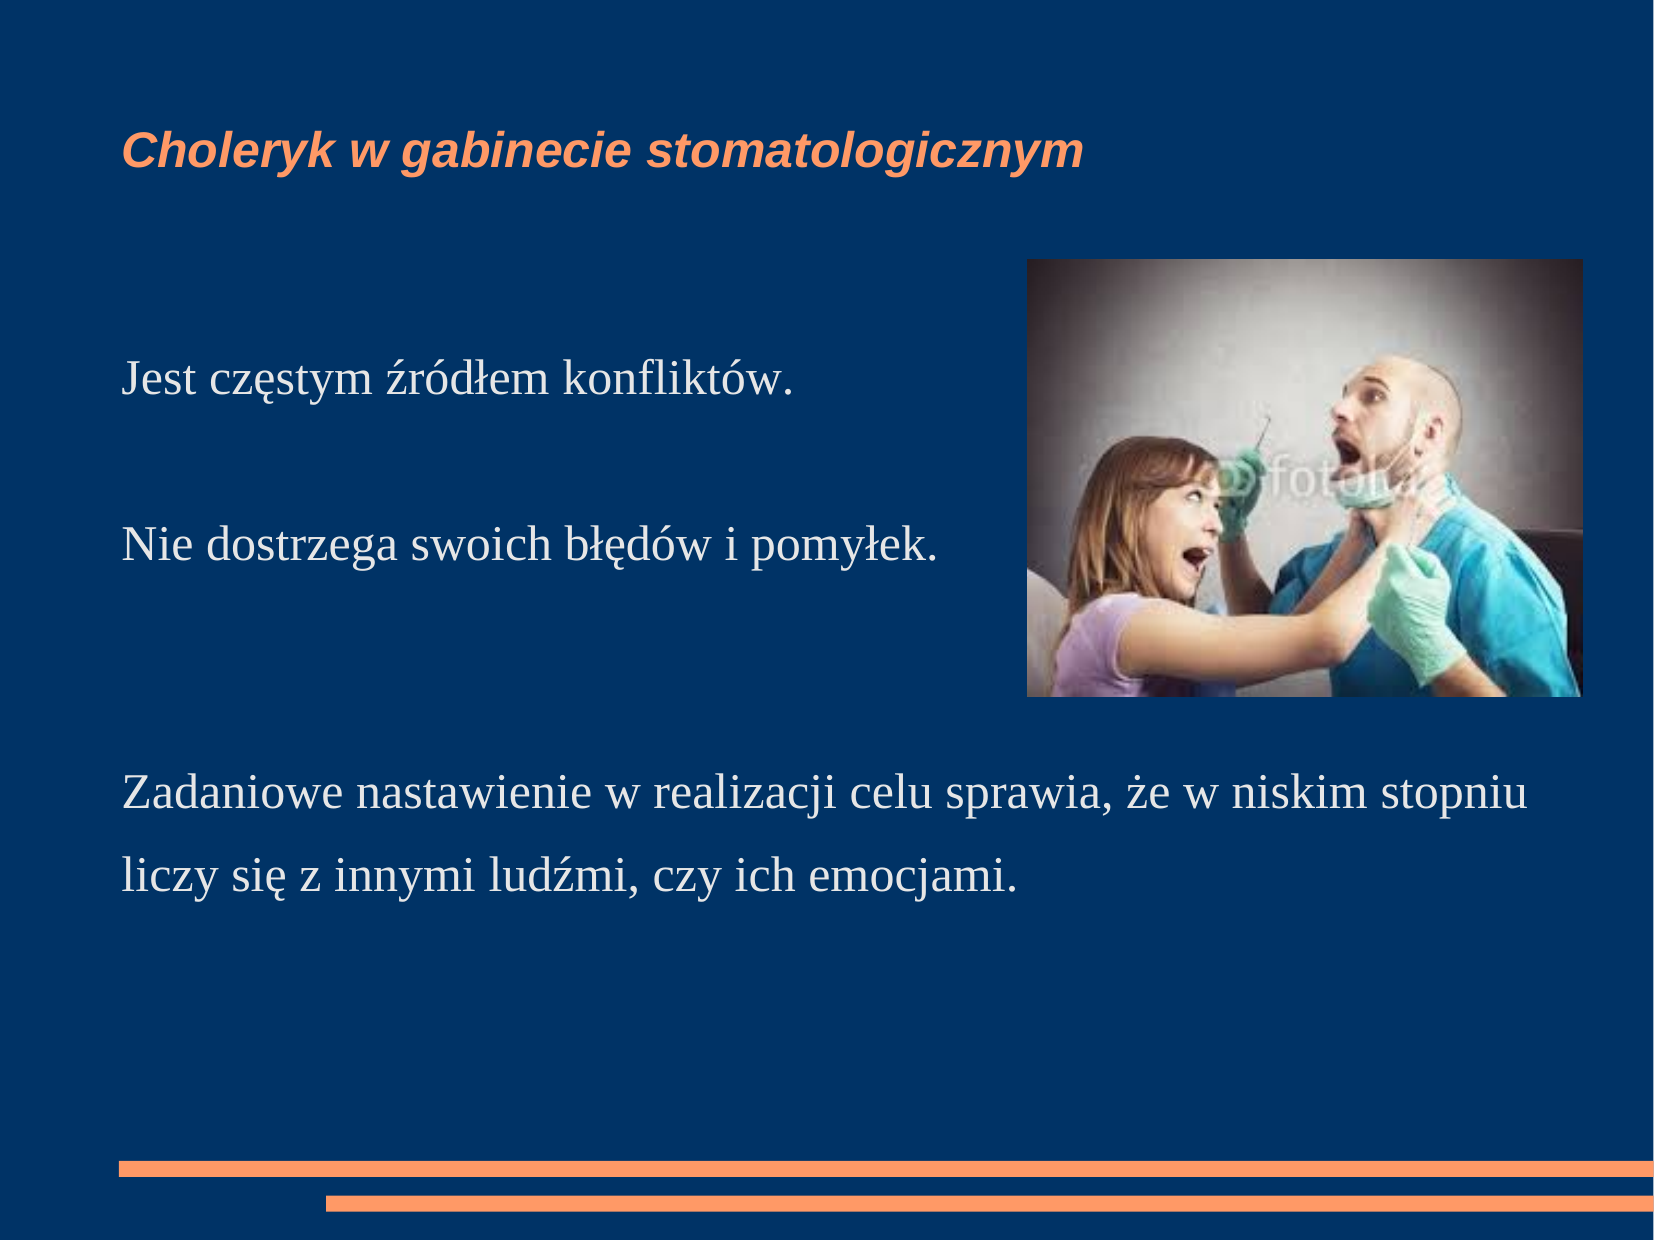

# Choleryk w gabinecie stomatologicznym
Jest częstym źródłem konfliktów.
Nie dostrzega swoich błędów i pomyłek.
Zadaniowe nastawienie w realizacji celu sprawia, że w niskim stopniu liczy się z innymi ludźmi, czy ich emocjami.